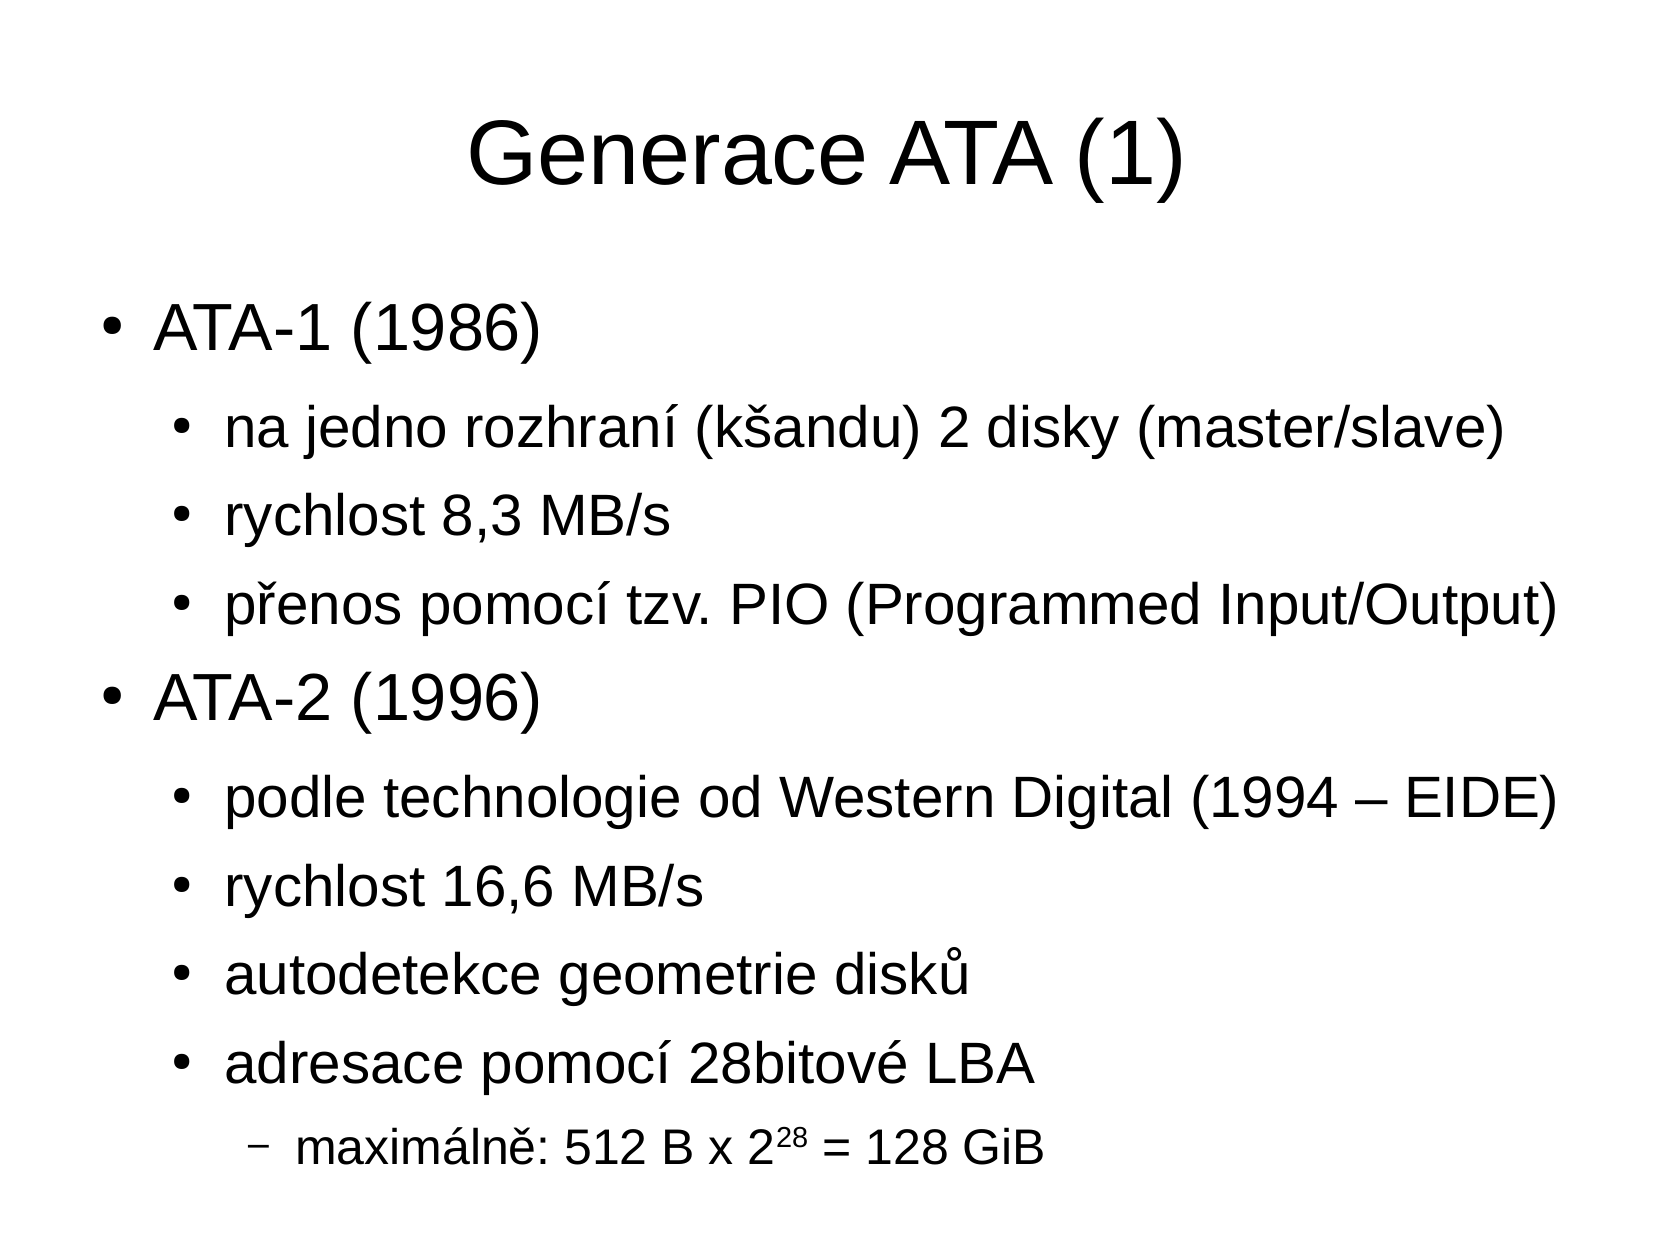

# Generace ATA (1)
ATA-1 (1986)
na jedno rozhraní (kšandu) 2 disky (master/slave)
rychlost 8,3 MB/s
přenos pomocí tzv. PIO (Programmed Input/Output)
ATA-2 (1996)
podle technologie od Western Digital (1994 – EIDE)
rychlost 16,6 MB/s
autodetekce geometrie disků
adresace pomocí 28bitové LBA
maximálně: 512 B x 228 = 128 GiB